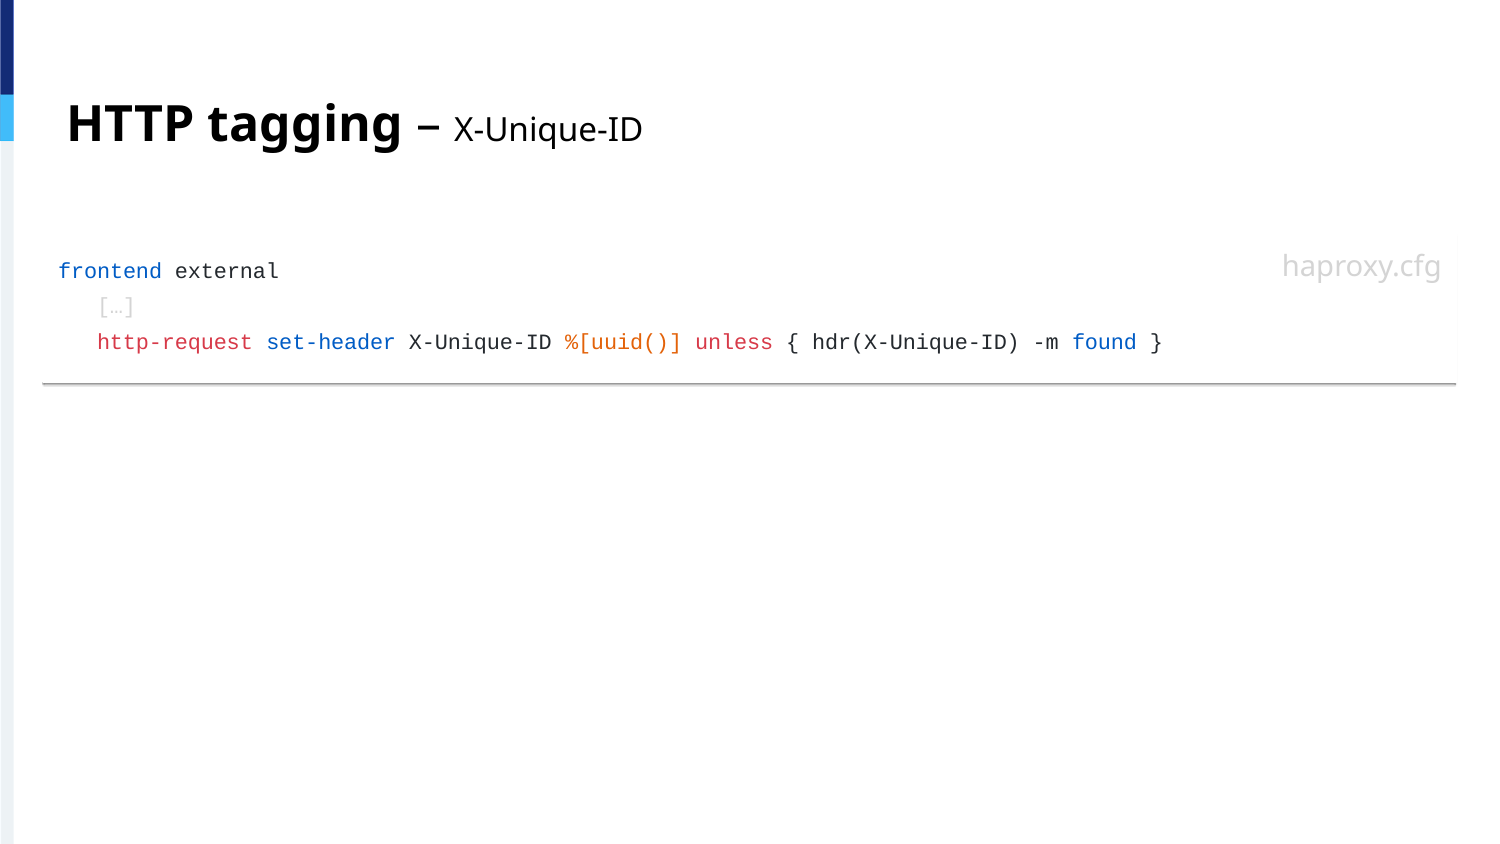

# HTTP tagging – X-Unique-ID
frontend external
 […]
 http-request set-header X-Unique-ID %[uuid()] unless { hdr(X-Unique-ID) -m found }
haproxy.cfg